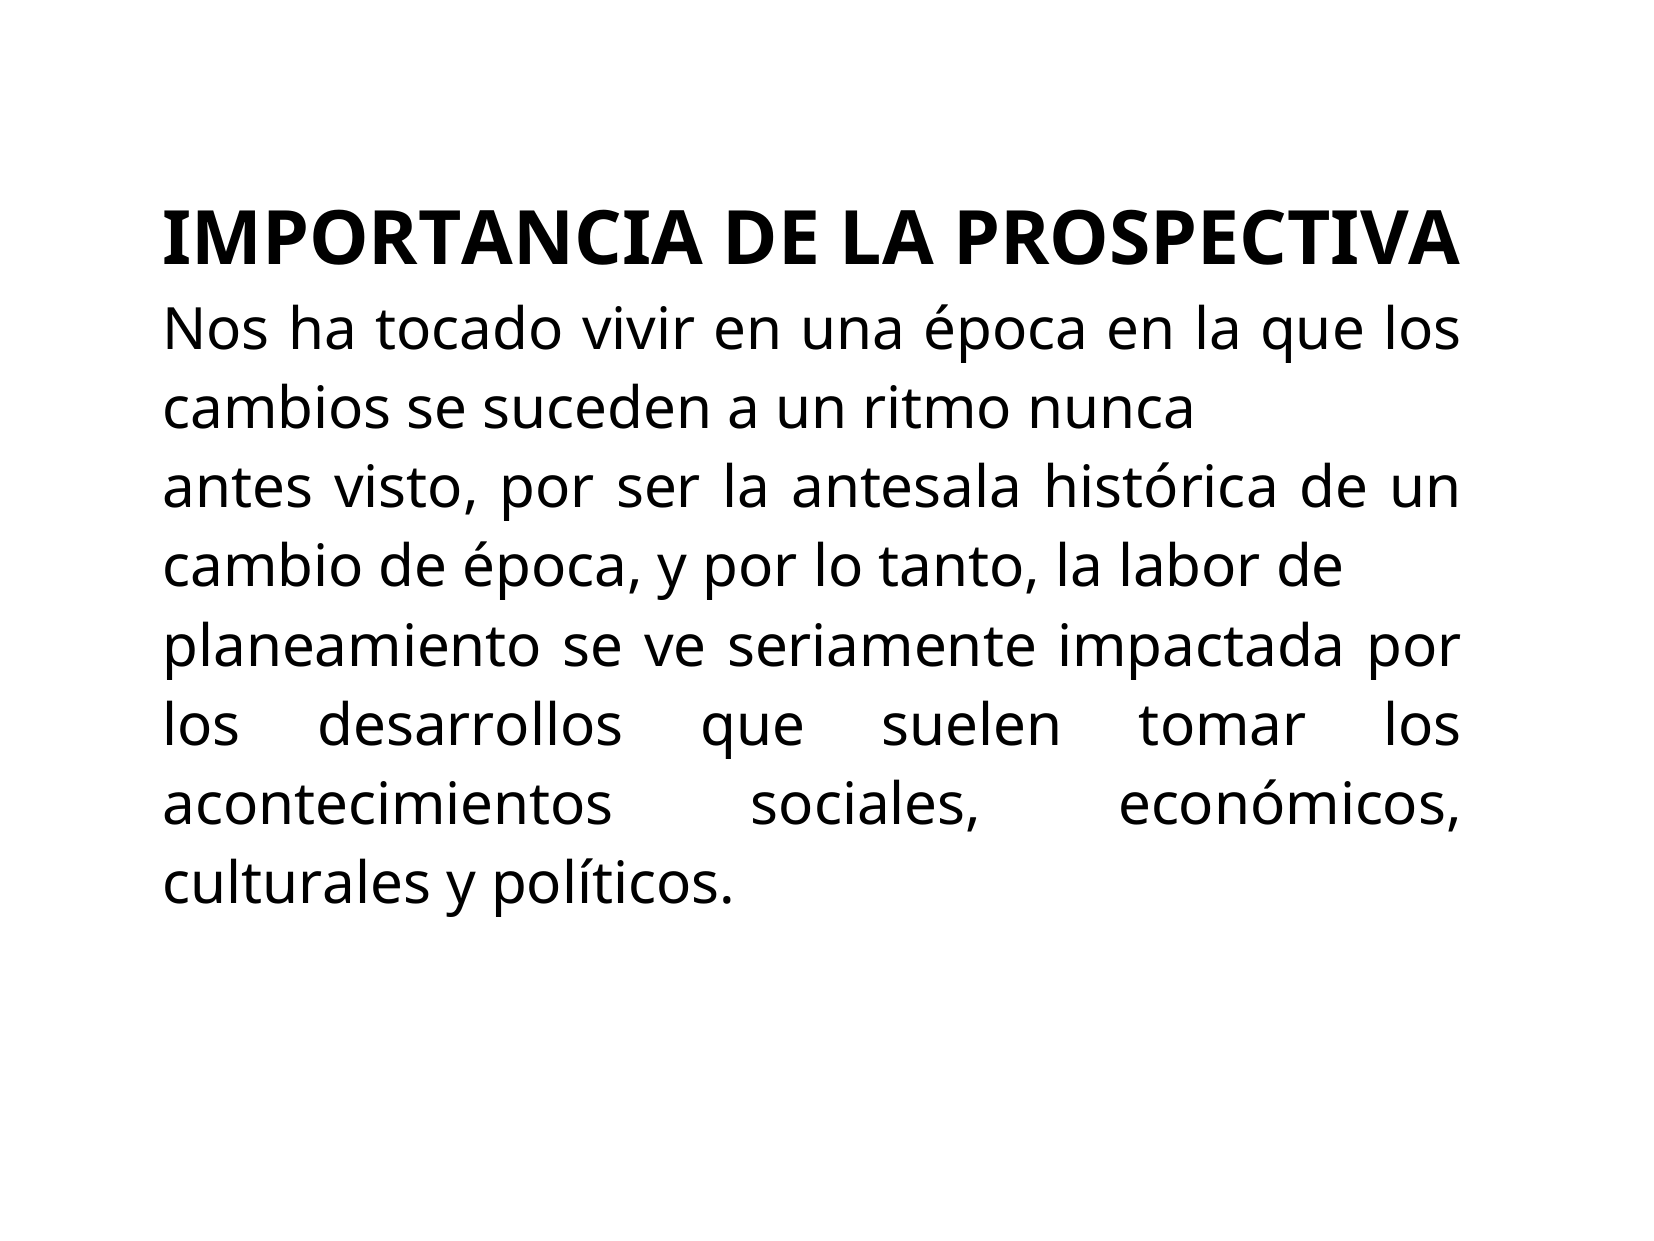

IMPORTANCIA DE LA PROSPECTIVA
Nos ha tocado vivir en una época en la que los cambios se suceden a un ritmo nunca
antes visto, por ser la antesala histórica de un cambio de época, y por lo tanto, la labor de
planeamiento se ve seriamente impactada por los desarrollos que suelen tomar los acontecimientos sociales, económicos, culturales y políticos.